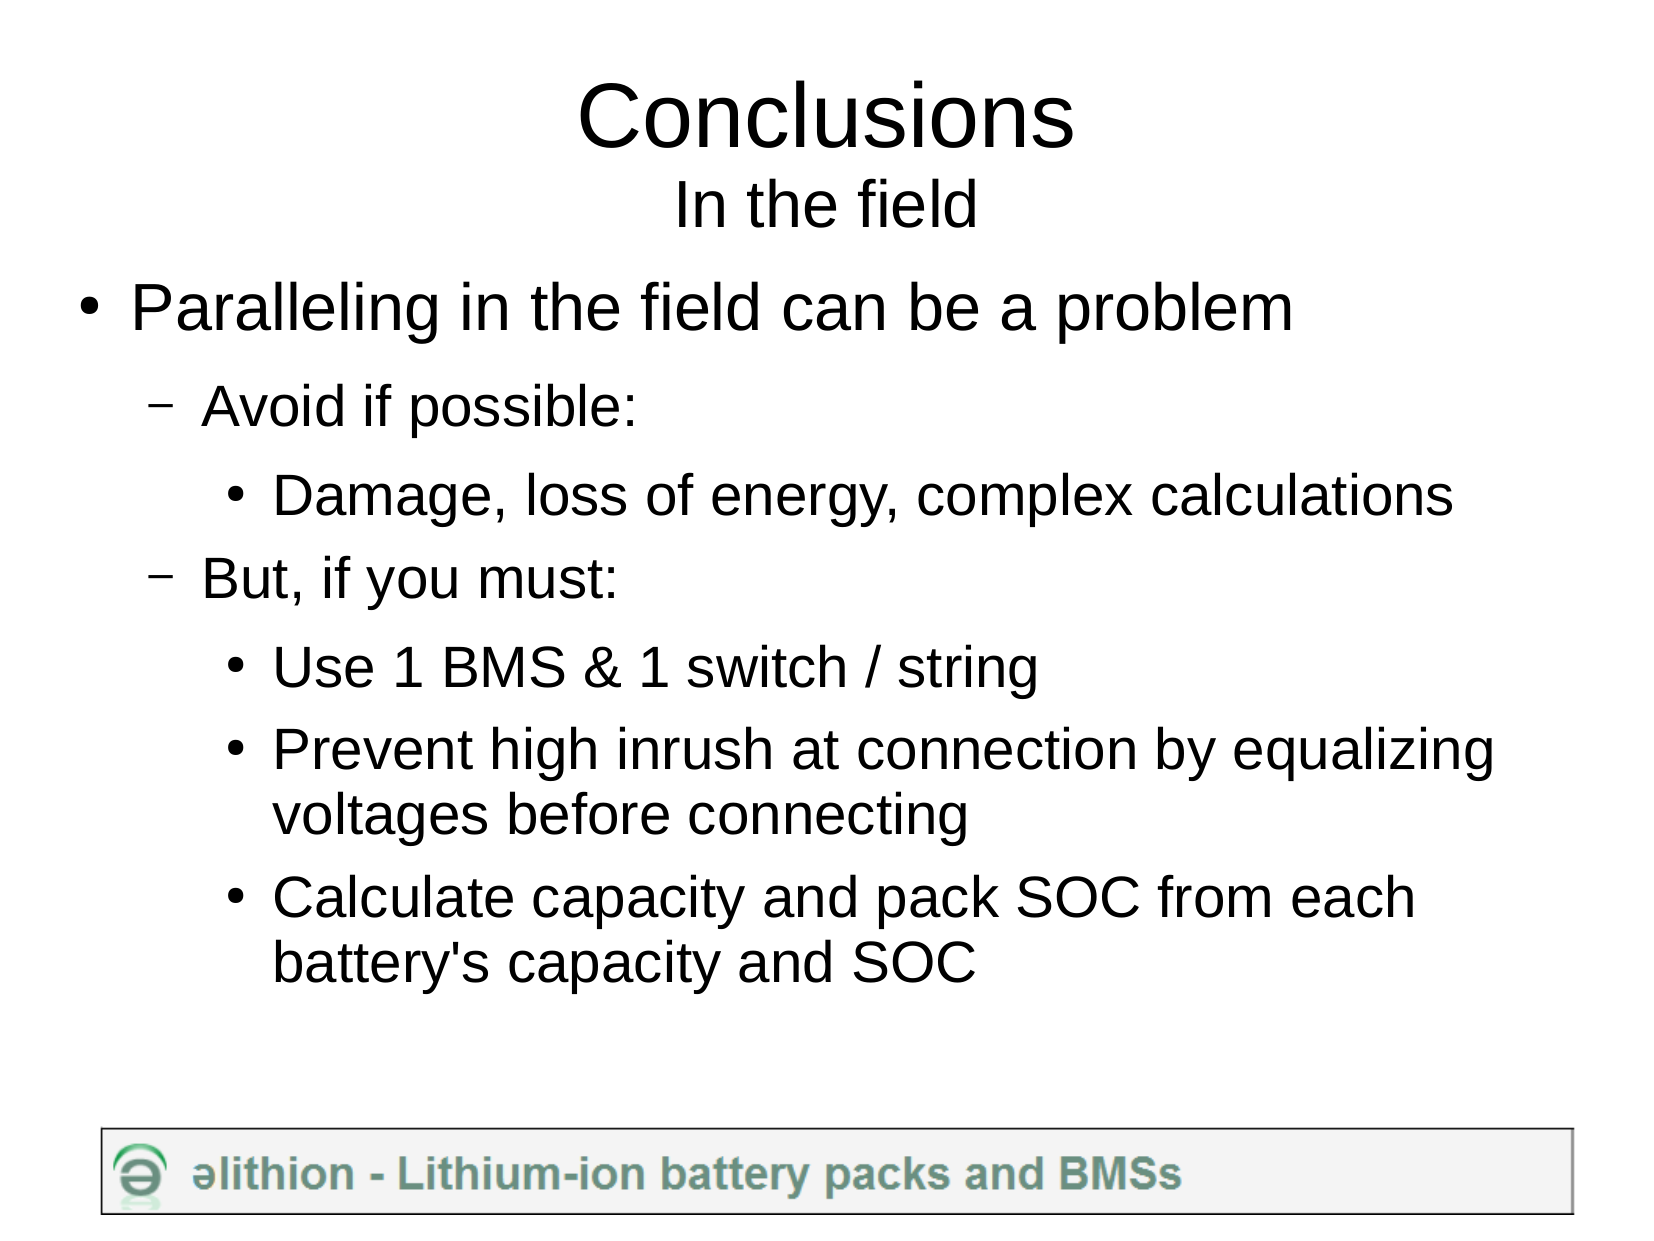

# Conclusions In the field
Paralleling in the field can be a problem
Avoid if possible:
Damage, loss of energy, complex calculations
But, if you must:
Use 1 BMS & 1 switch / string
Prevent high inrush at connection by equalizing voltages before connecting
Calculate capacity and pack SOC from each battery's capacity and SOC